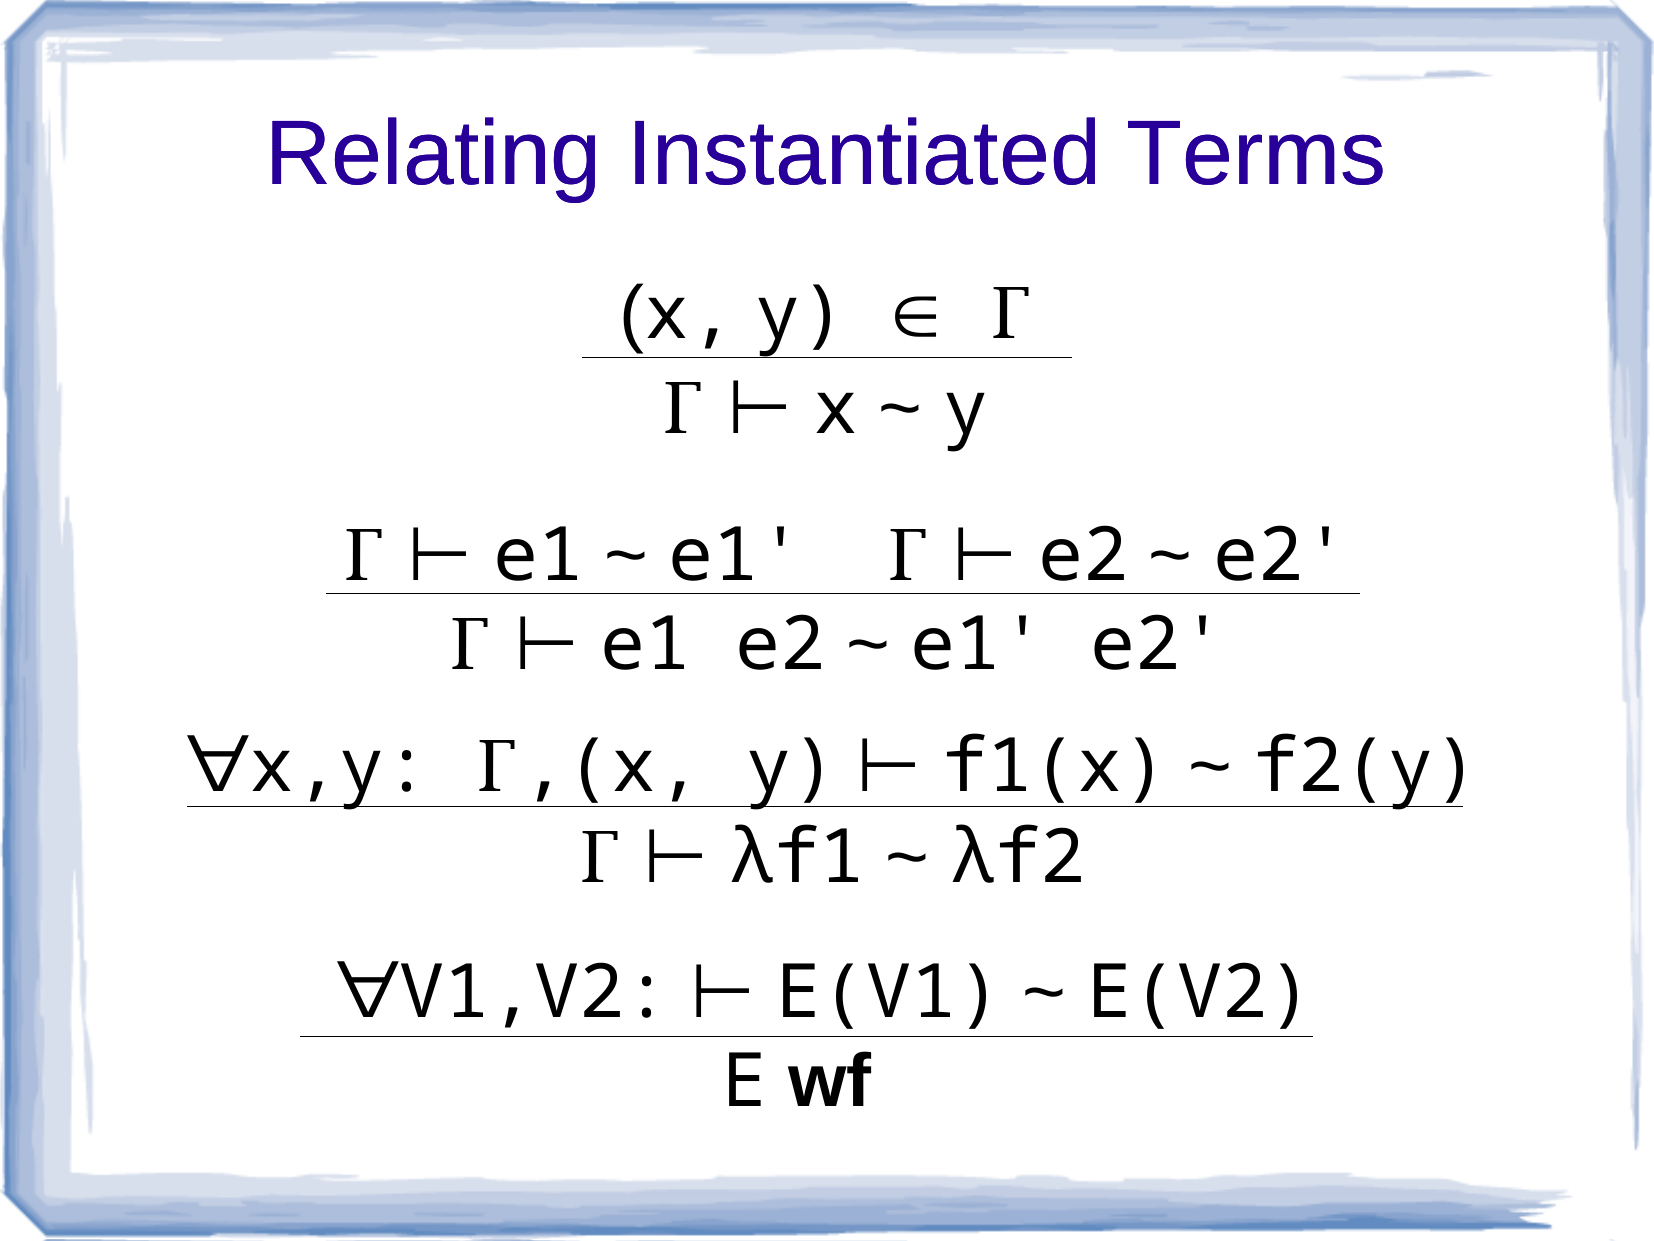

# Relating Instantiated Terms
Relating Instantiated Terms
(x, y) ∈ 
 ⊢ x ~ y
 ⊢ e1 ~ e1'
 ⊢ e2 ~ e2'
 ⊢ e1 e2 ~ e1' e2'
∀x,y: ,(x, y) ⊢ f1(x) ~ f2(y)
 ⊢ λf1 ~ λf2
∀V1,V2: ⊢ E(V1) ~ E(V2)
E wf
∀x,y: ,(x, y) ⊢ f1(x) ~ f2(y)
 ⊢ λf1 ~ λf2
∀V1,V2: ⊢ E(V1) ~ E(V2)
E wf
 ⊢ e1 ~ e1'
 ⊢ e2 ~ e2'
 ⊢ e1 e2 ~ e1' e2'
(x, y) ∈ 
 ⊢ x ~ y